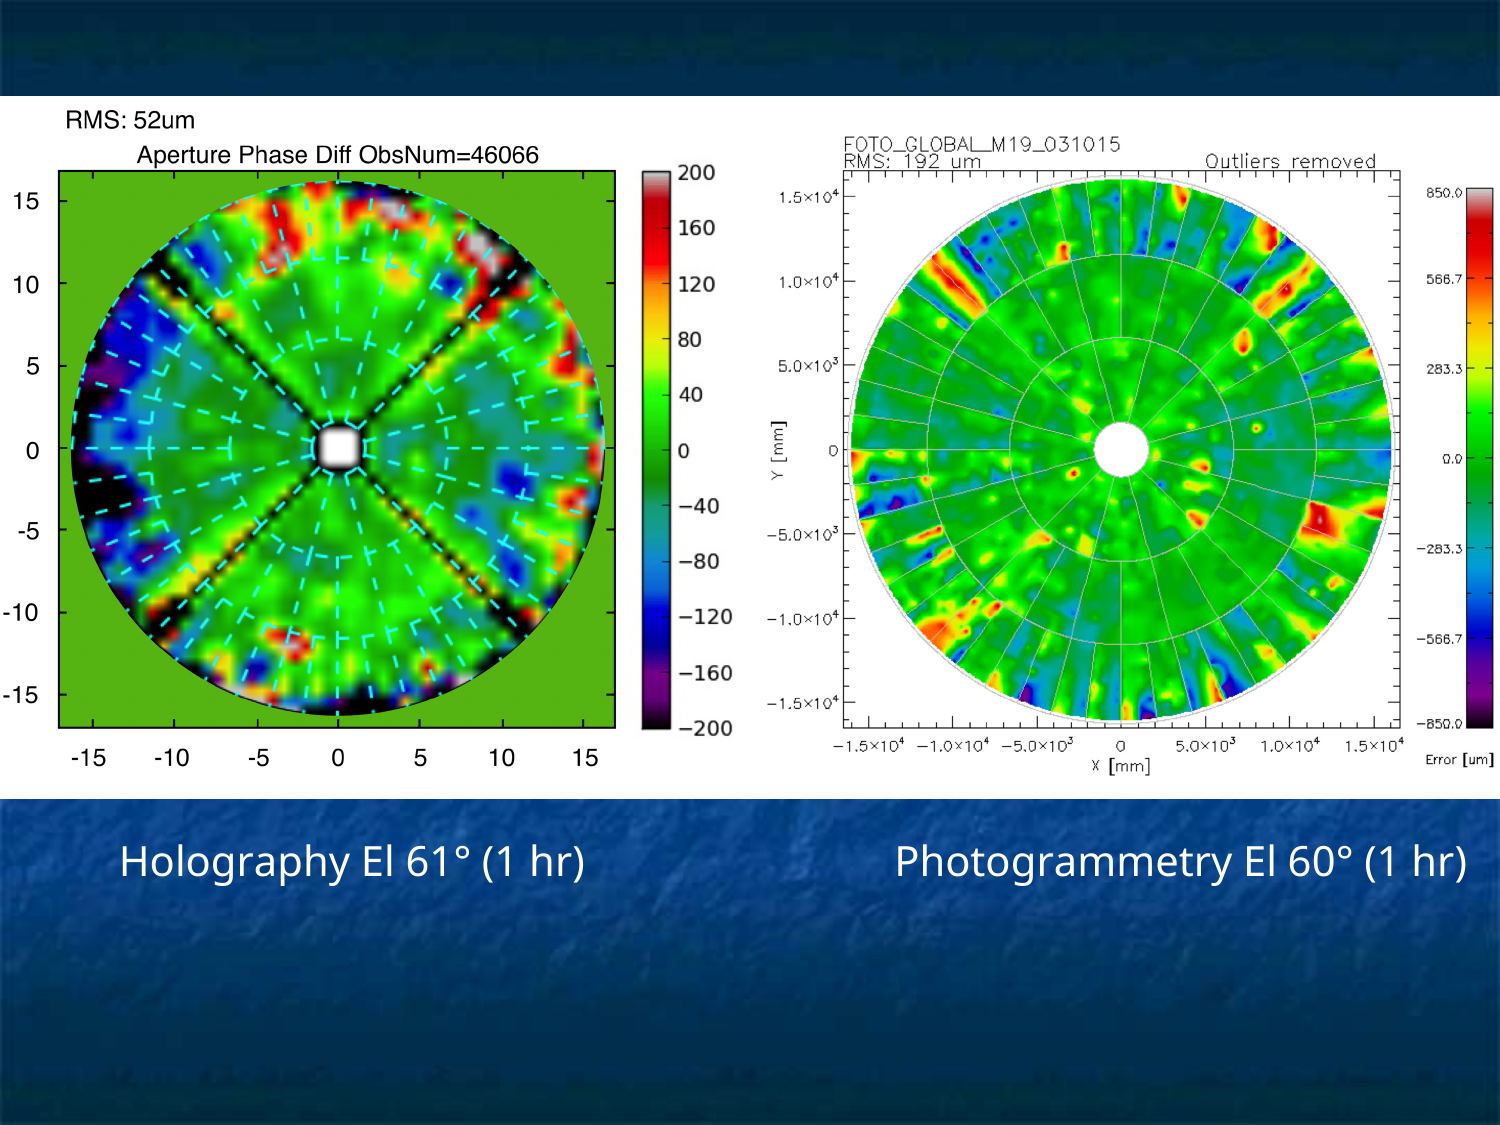

Holography El 61° (1 hr)
Photogrammetry El 60° (1 hr)